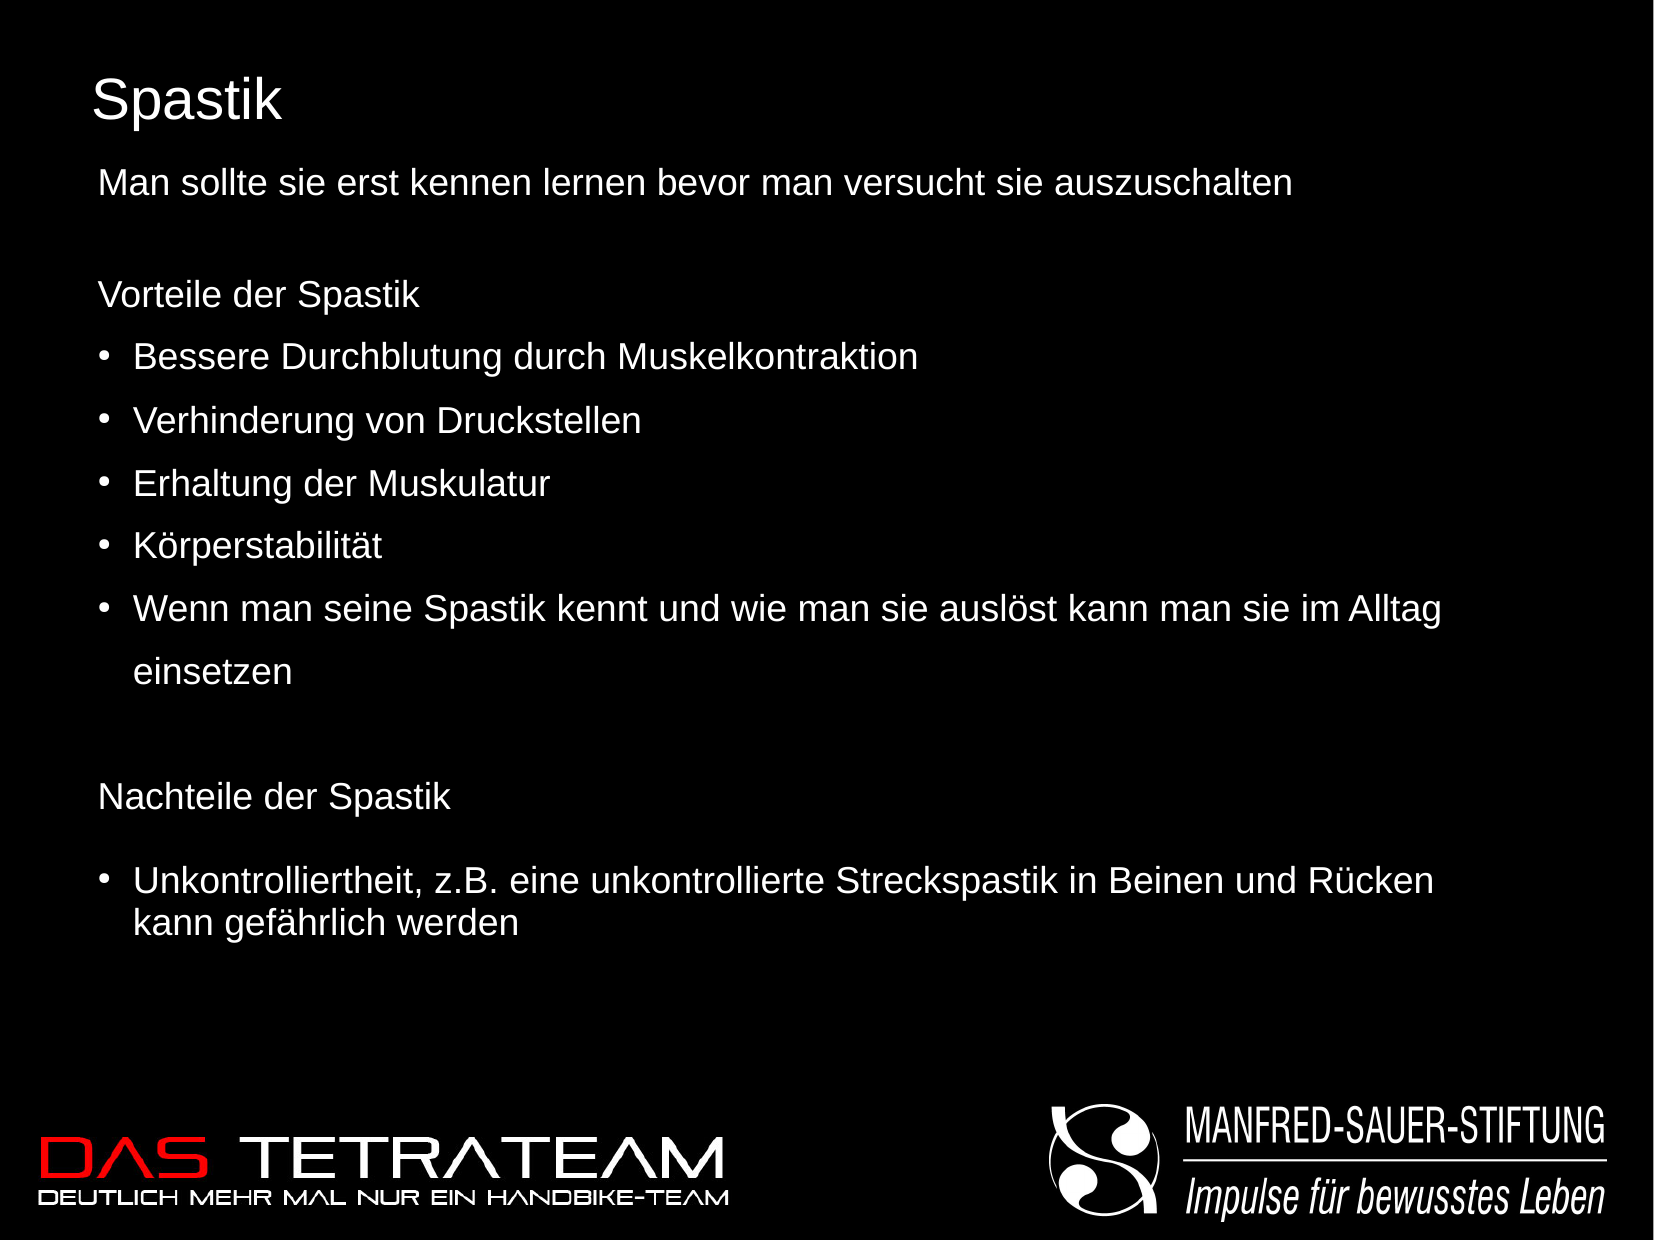

Spastik
Man sollte sie erst kennen lernen bevor man versucht sie auszuschalten
Vorteile der Spastik
Bessere Durchblutung durch Muskelkontraktion
Verhinderung von Druckstellen
Erhaltung der Muskulatur
Körperstabilität
Wenn man seine Spastik kennt und wie man sie auslöst kann man sie im Alltag einsetzen
Nachteile der Spastik
Unkontrolliertheit, z.B. eine unkontrollierte Streckspastik in Beinen und Rücken kann gefährlich werden